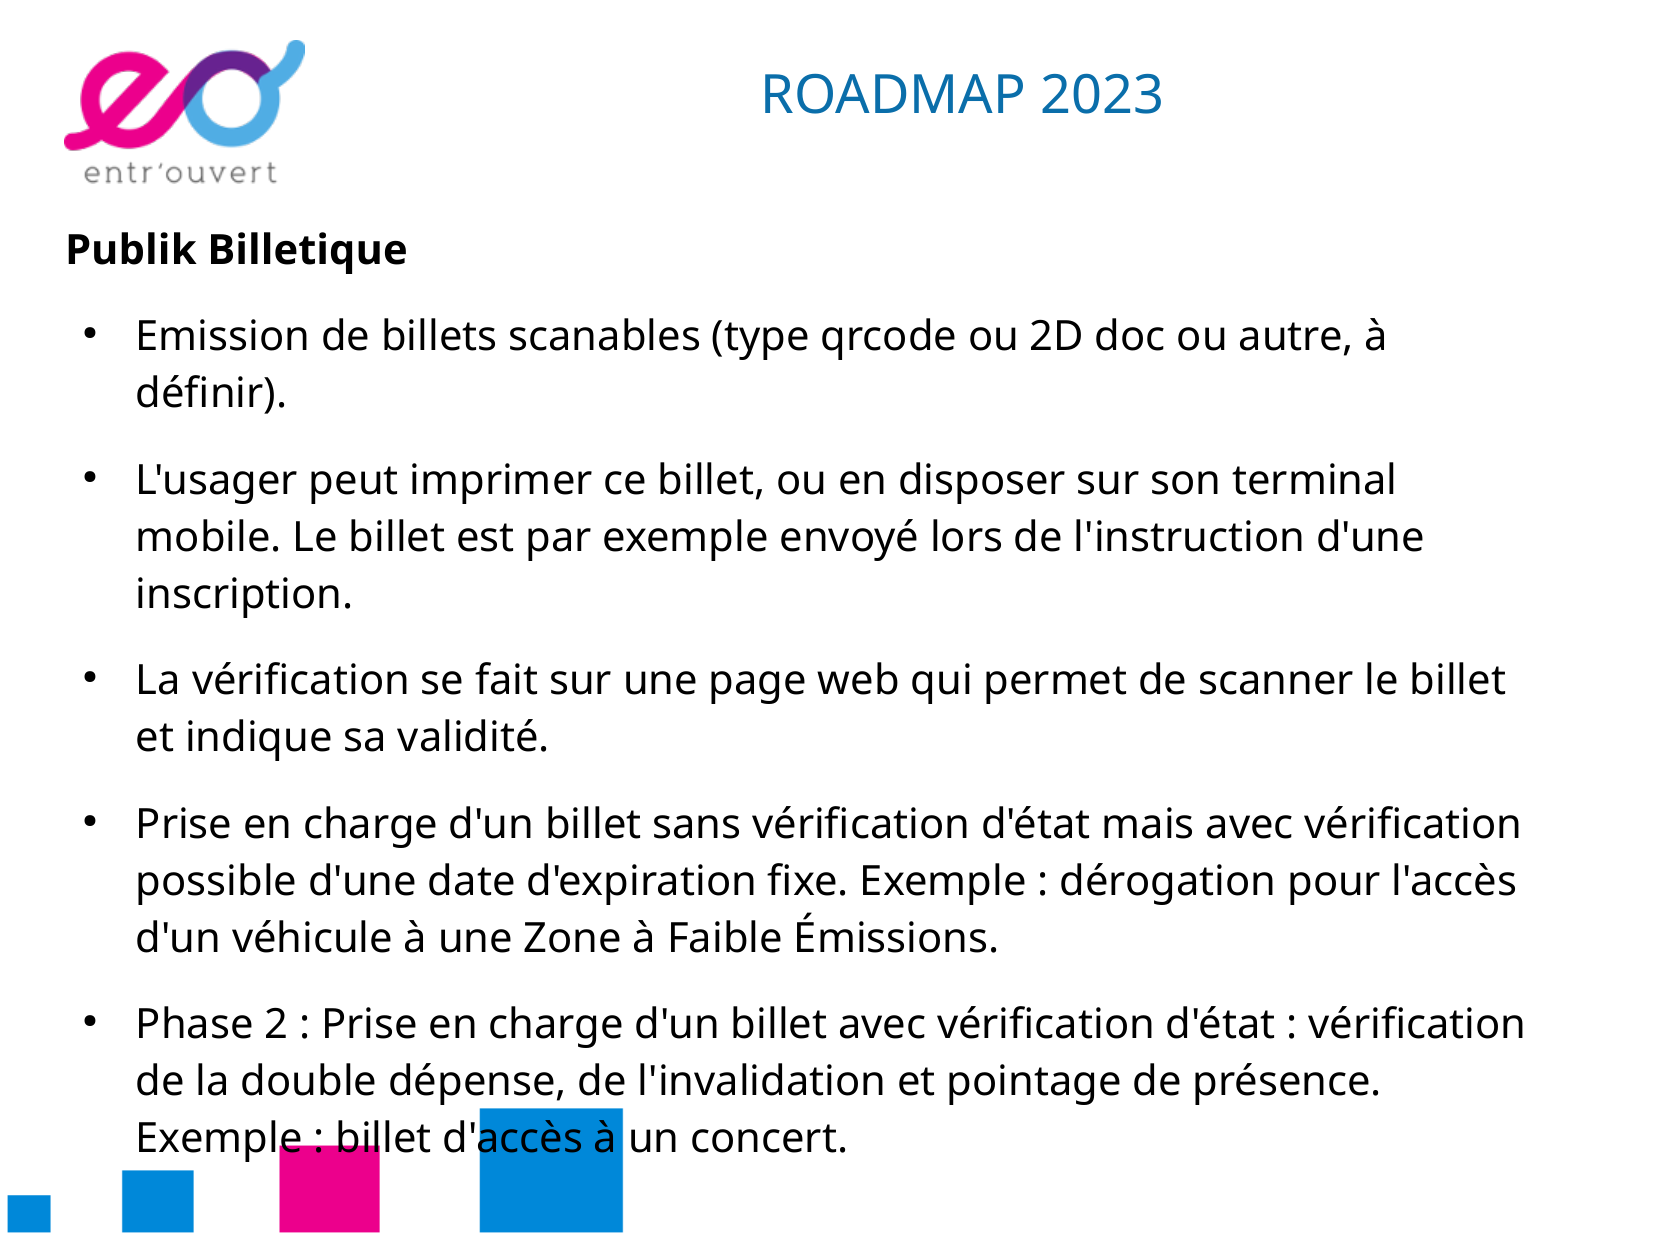

# roadmap 2023
Publik Billetique
Emission de billets scanables (type qrcode ou 2D doc ou autre, à définir).
L'usager peut imprimer ce billet, ou en disposer sur son terminal mobile. Le billet est par exemple envoyé lors de l'instruction d'une inscription.
La vérification se fait sur une page web qui permet de scanner le billet et indique sa validité.
Prise en charge d'un billet sans vérification d'état mais avec vérification possible d'une date d'expiration fixe. Exemple : dérogation pour l'accès d'un véhicule à une Zone à Faible Émissions.
Phase 2 : Prise en charge d'un billet avec vérification d'état : vérification de la double dépense, de l'invalidation et pointage de présence. Exemple : billet d'accès à un concert.